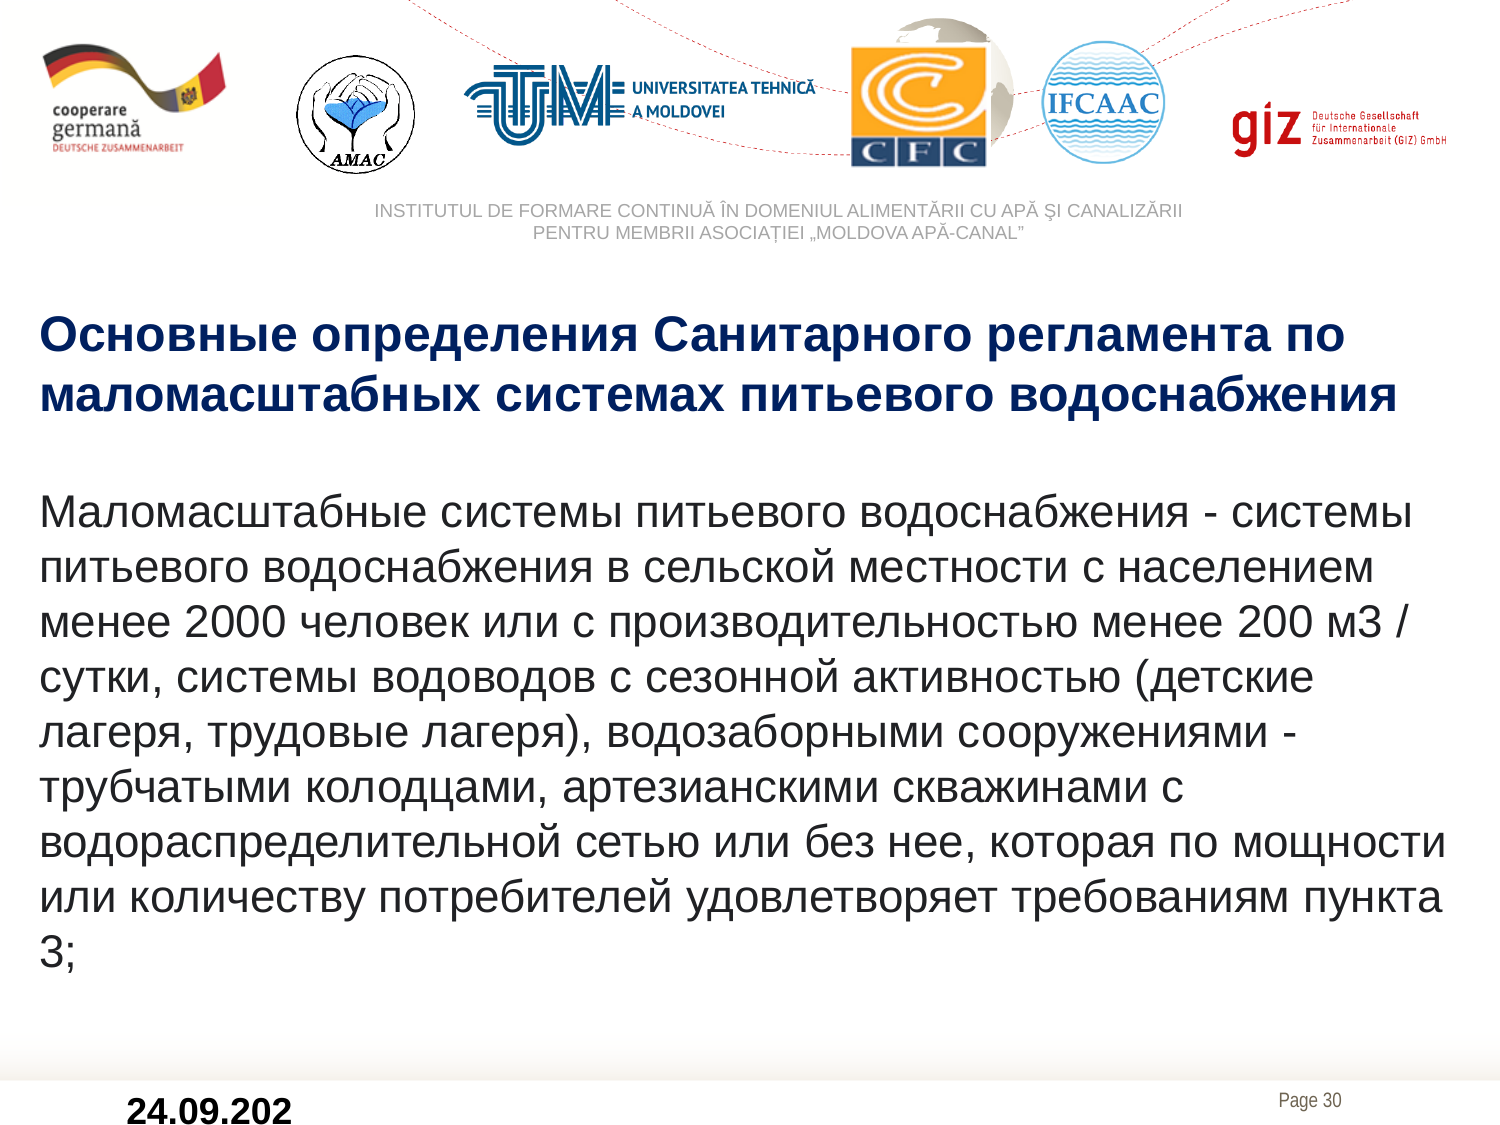

INSTITUTUL DE FORMARE CONTINUĂ ÎN DOMENIUL ALIMENTĂRII CU APĂ ŞI CANALIZĂRII
PENTRU MEMBRII ASOCIAȚIEI „MOLDOVA APĂ-CANAL”
# Основные определения Санитарного регламента по маломасштабных системах питьевого водоснабжения Маломасштабные системы питьевого водоснабжения - системы питьевого водоснабжения в сельской местности с населением менее 2000 человек или с производительностью менее 200 м3 / сутки, системы водоводов с сезонной активностью (детские лагеря, трудовые лагеря), водозаборными сооружениями - трубчатыми колодцами, артезианскими скважинами с водораспределительной сетью или без нее, которая по мощности или количеству потребителей удовлетворяет требованиям пункта 3;